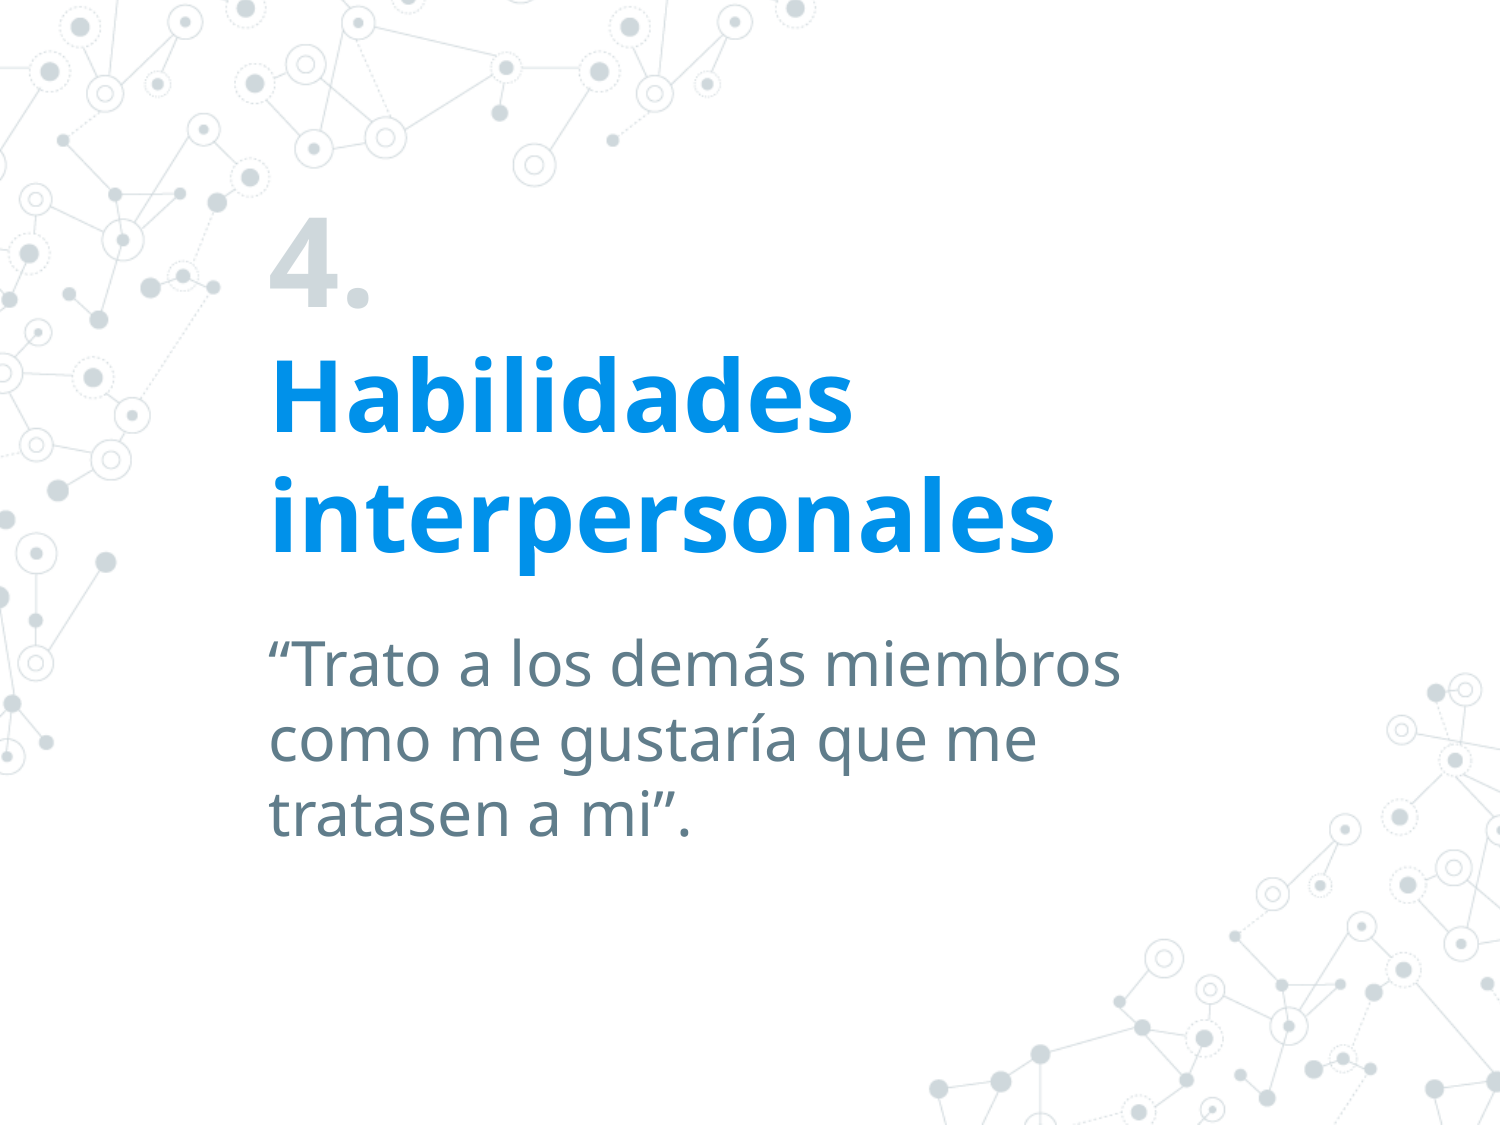

# 4. Habilidades interpersonales
“Trato a los demás miembros como me gustaría que me tratasen a mi”.